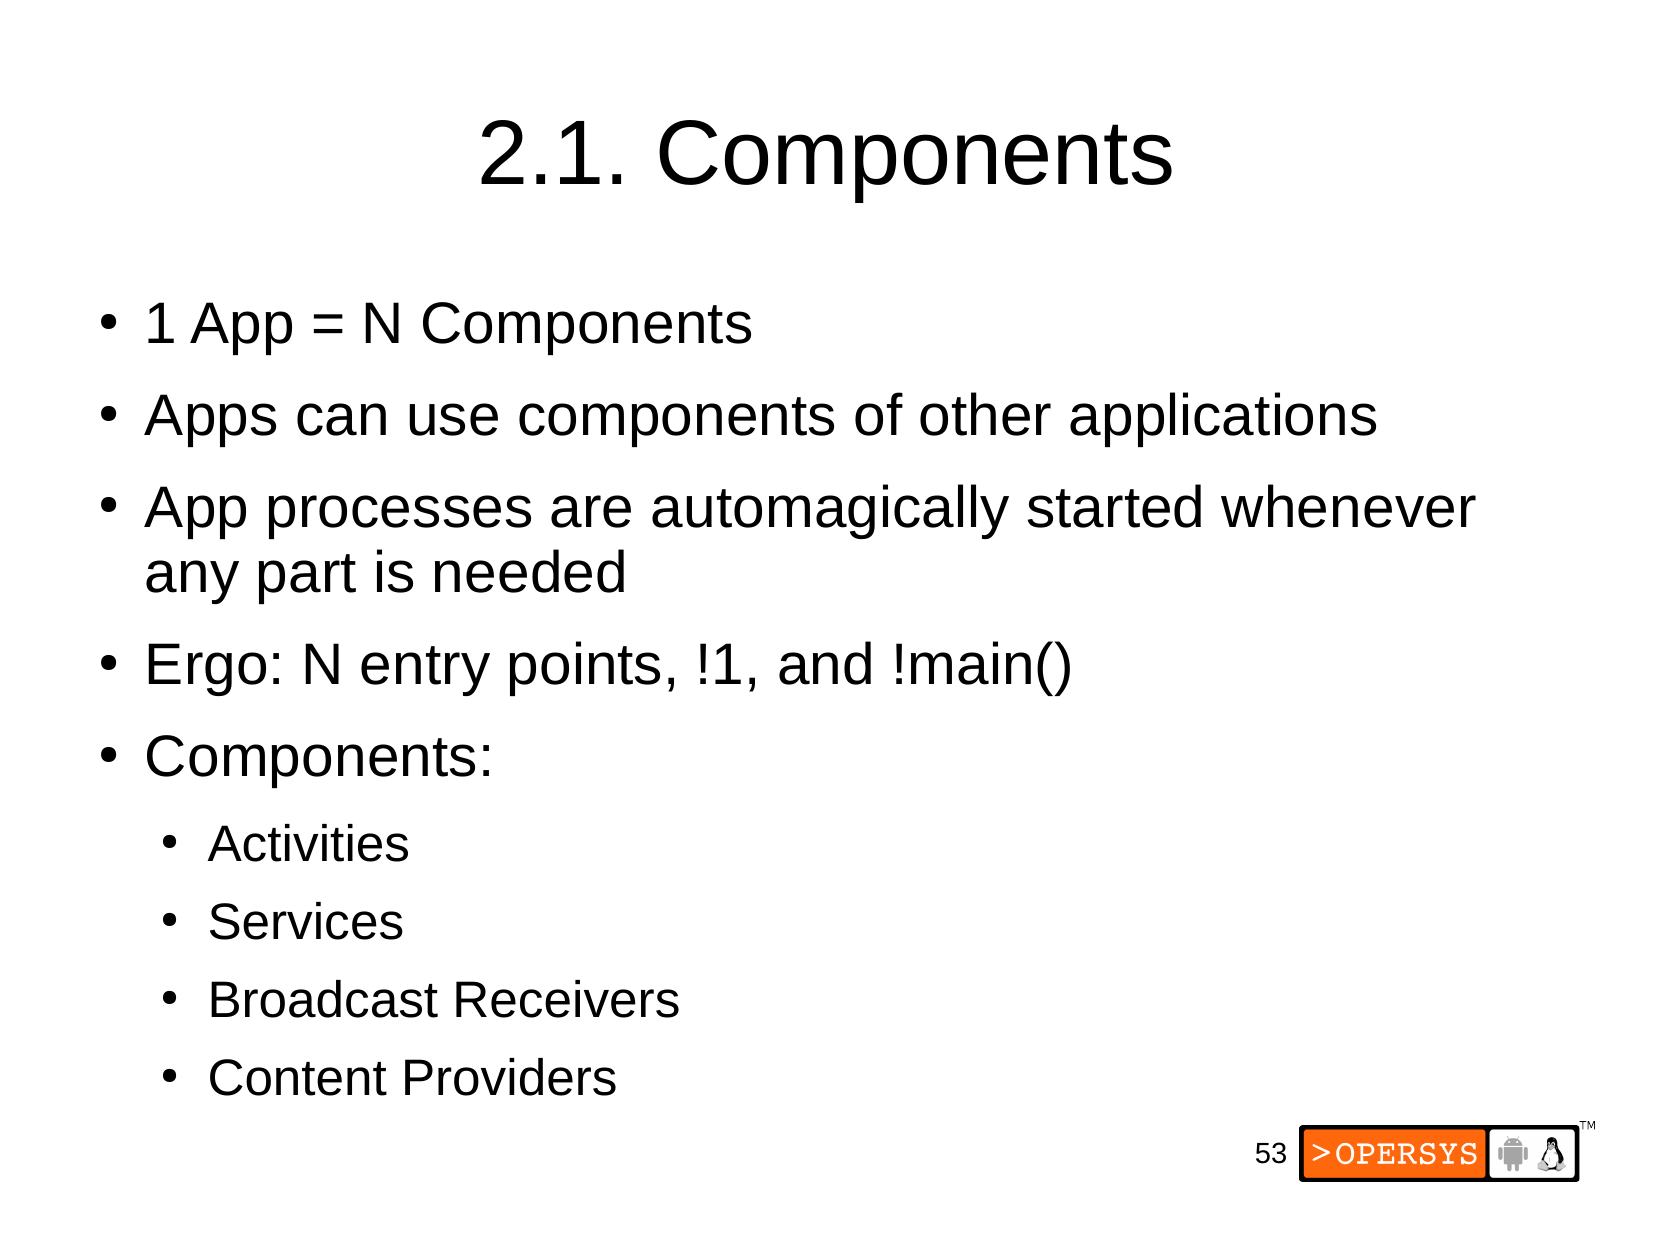

# 2.1. Components
1 App = N Components
Apps can use components of other applications
App processes are automagically started whenever any part is needed
Ergo: N entry points, !1, and !main()
Components:
Activities
Services
Broadcast Receivers
Content Providers